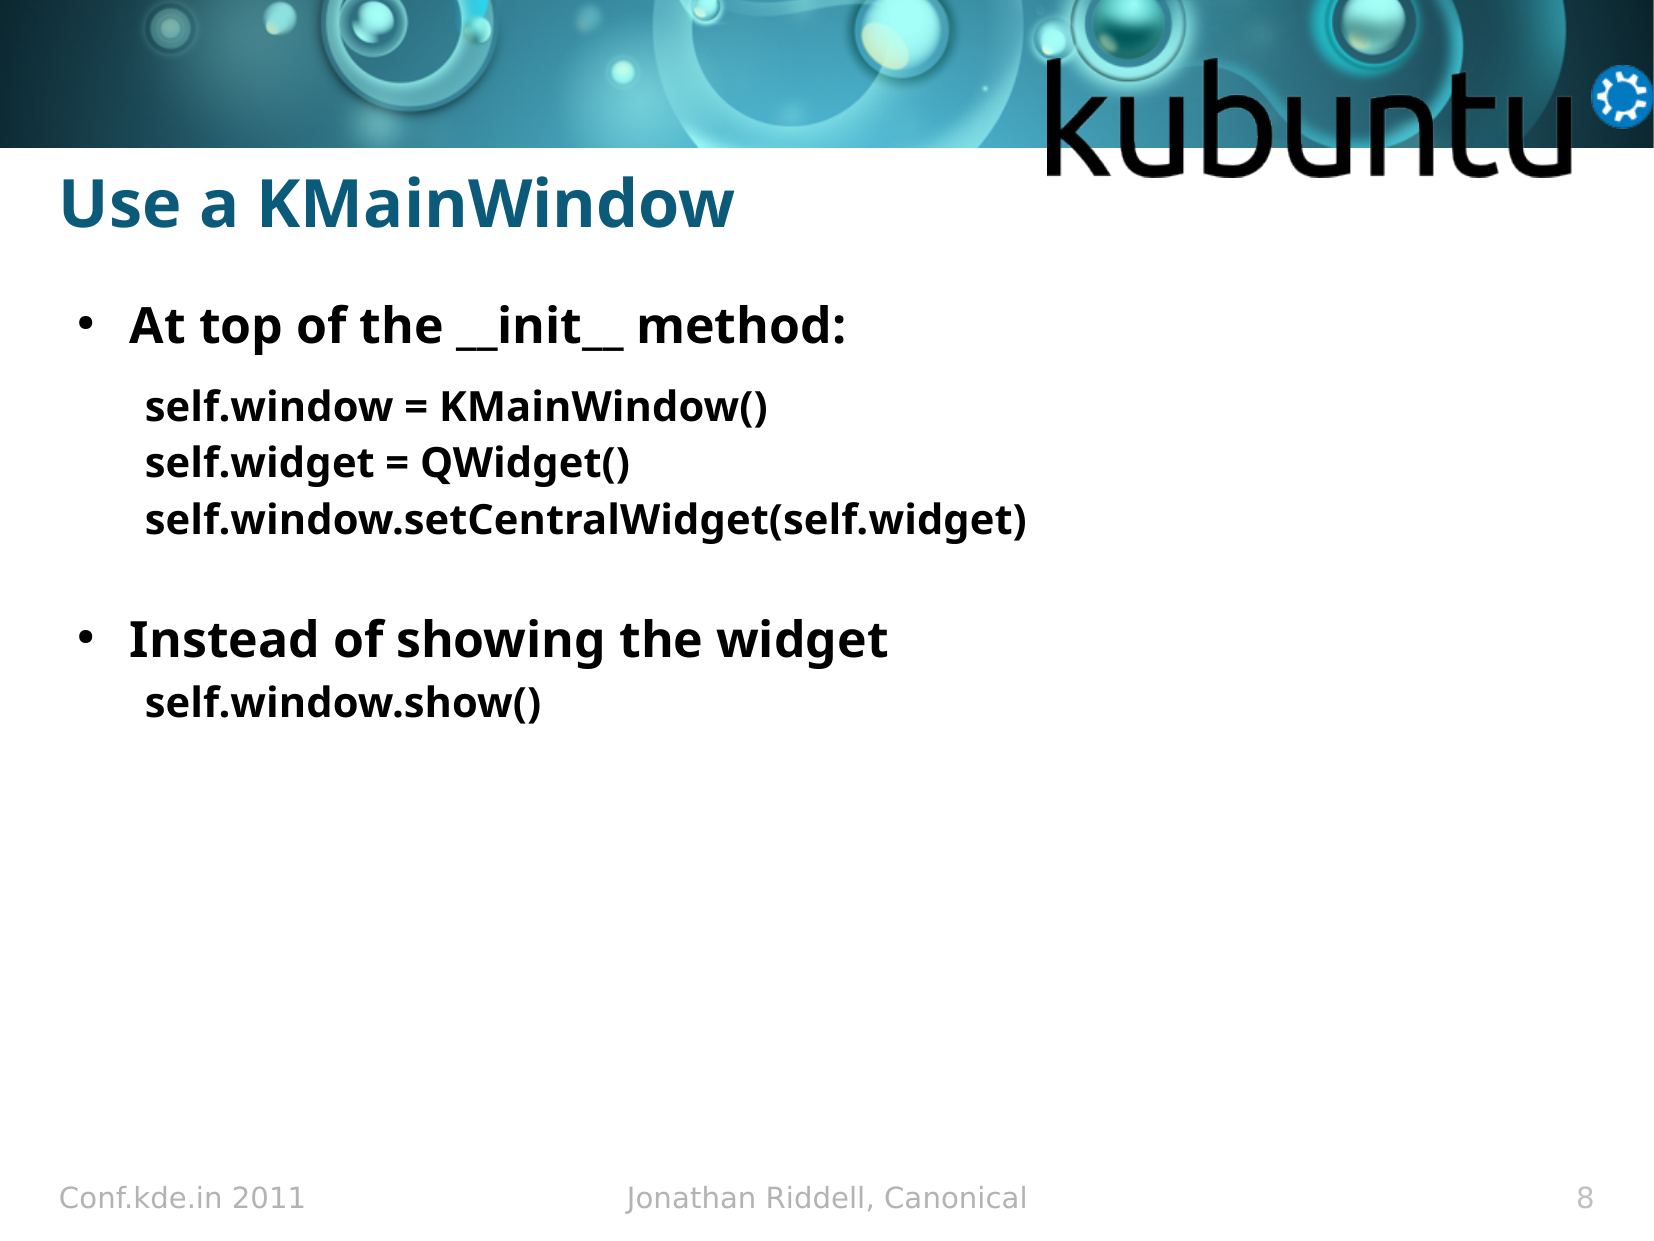

# Use a KMainWindow
At top of the __init__ method:
 self.window = KMainWindow()
 self.widget = QWidget()
 self.window.setCentralWidget(self.widget)
Instead of showing the widget
 self.window.show()
Name
www.kde.org
8